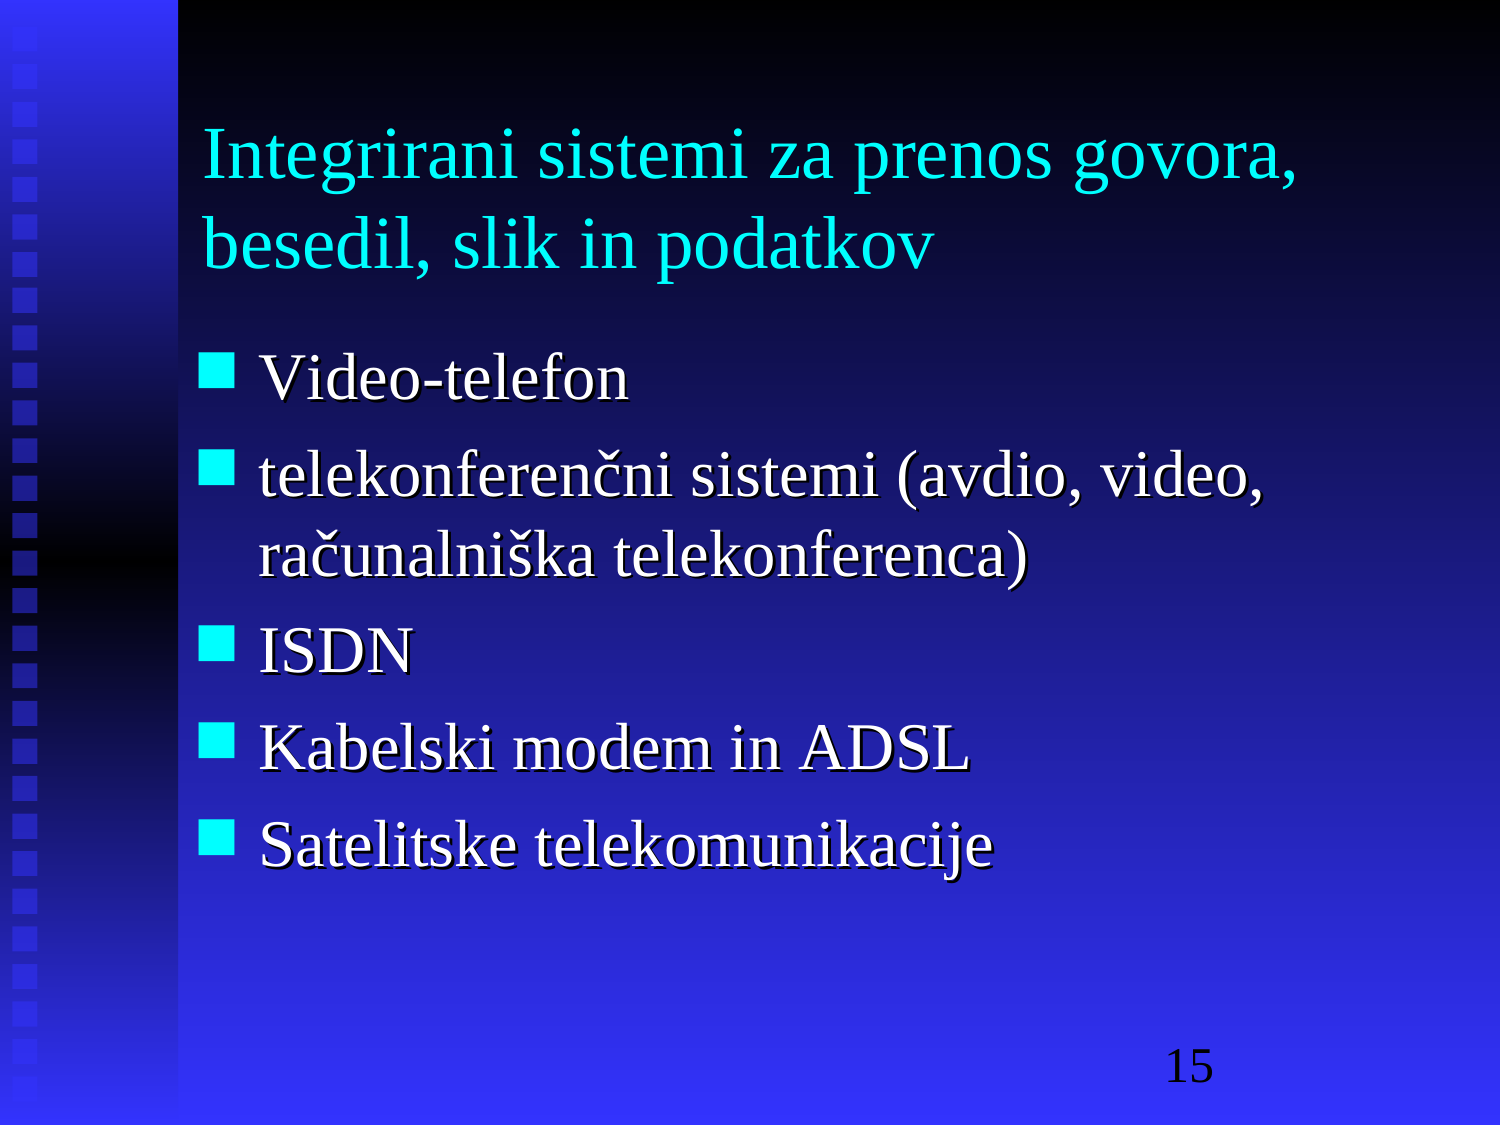

# Integrirani sistemi za prenos govora, besedil, slik in podatkov
Video-telefon
telekonferenčni sistemi (avdio, video, računalniška telekonferenca)
ISDN
Kabelski modem in ADSL
Satelitske telekomunikacije
15